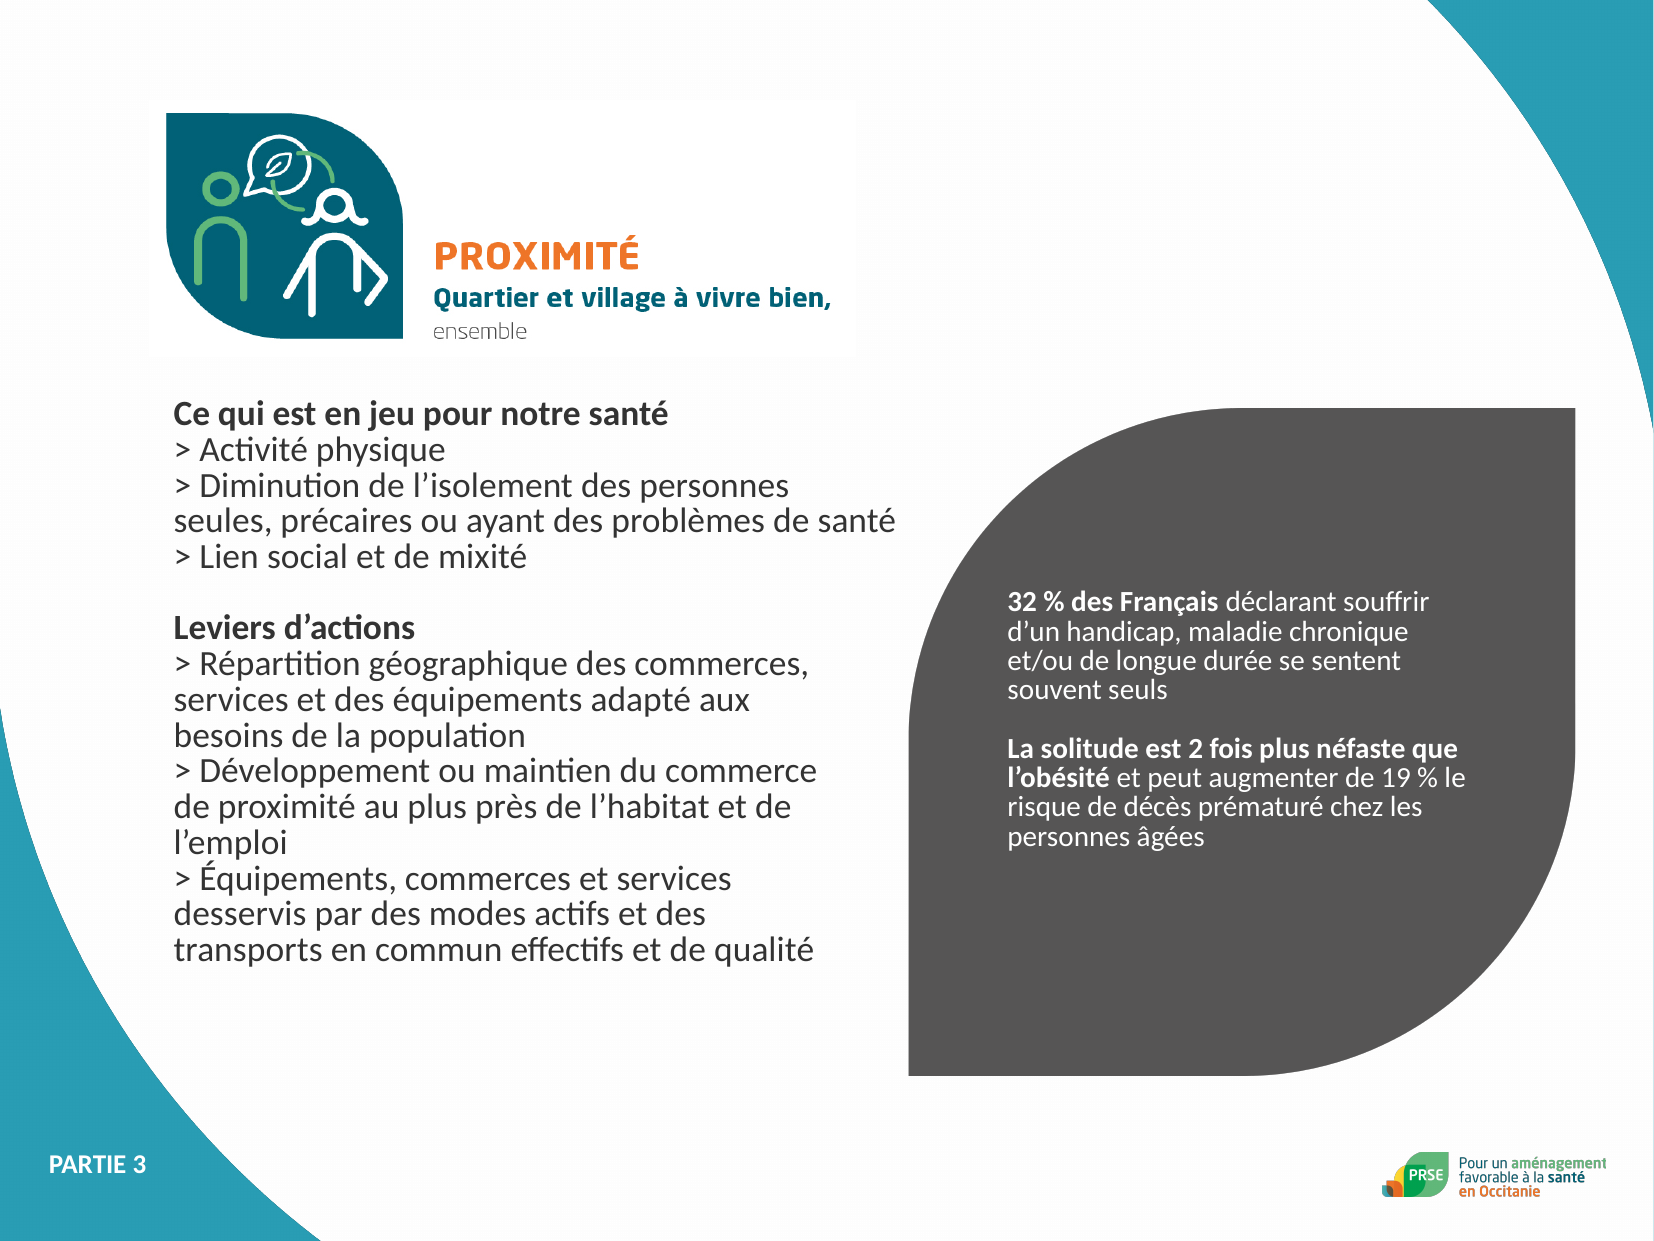

Ce qui est en jeu pour notre santé
> Activité physique
> Diminution de l’isolement des personnes
seules, précaires ou ayant des problèmes de santé
> Lien social et de mixité
Leviers d’actions
> Répartition géographique des commerces,
services et des équipements adapté aux
besoins de la population
> Développement ou maintien du commerce
de proximité au plus près de l’habitat et de
l’emploi
> Équipements, commerces et services
desservis par des modes actifs et des
transports en commun effectifs et de qualité
32 % des Français déclarant souffrir d’un handicap, maladie chronique et/ou de longue durée se sentent souvent seuls
La solitude est 2 fois plus néfaste que l’obésité et peut augmenter de 19 % le risque de décès prématuré chez les personnes âgées
PARTIE 3